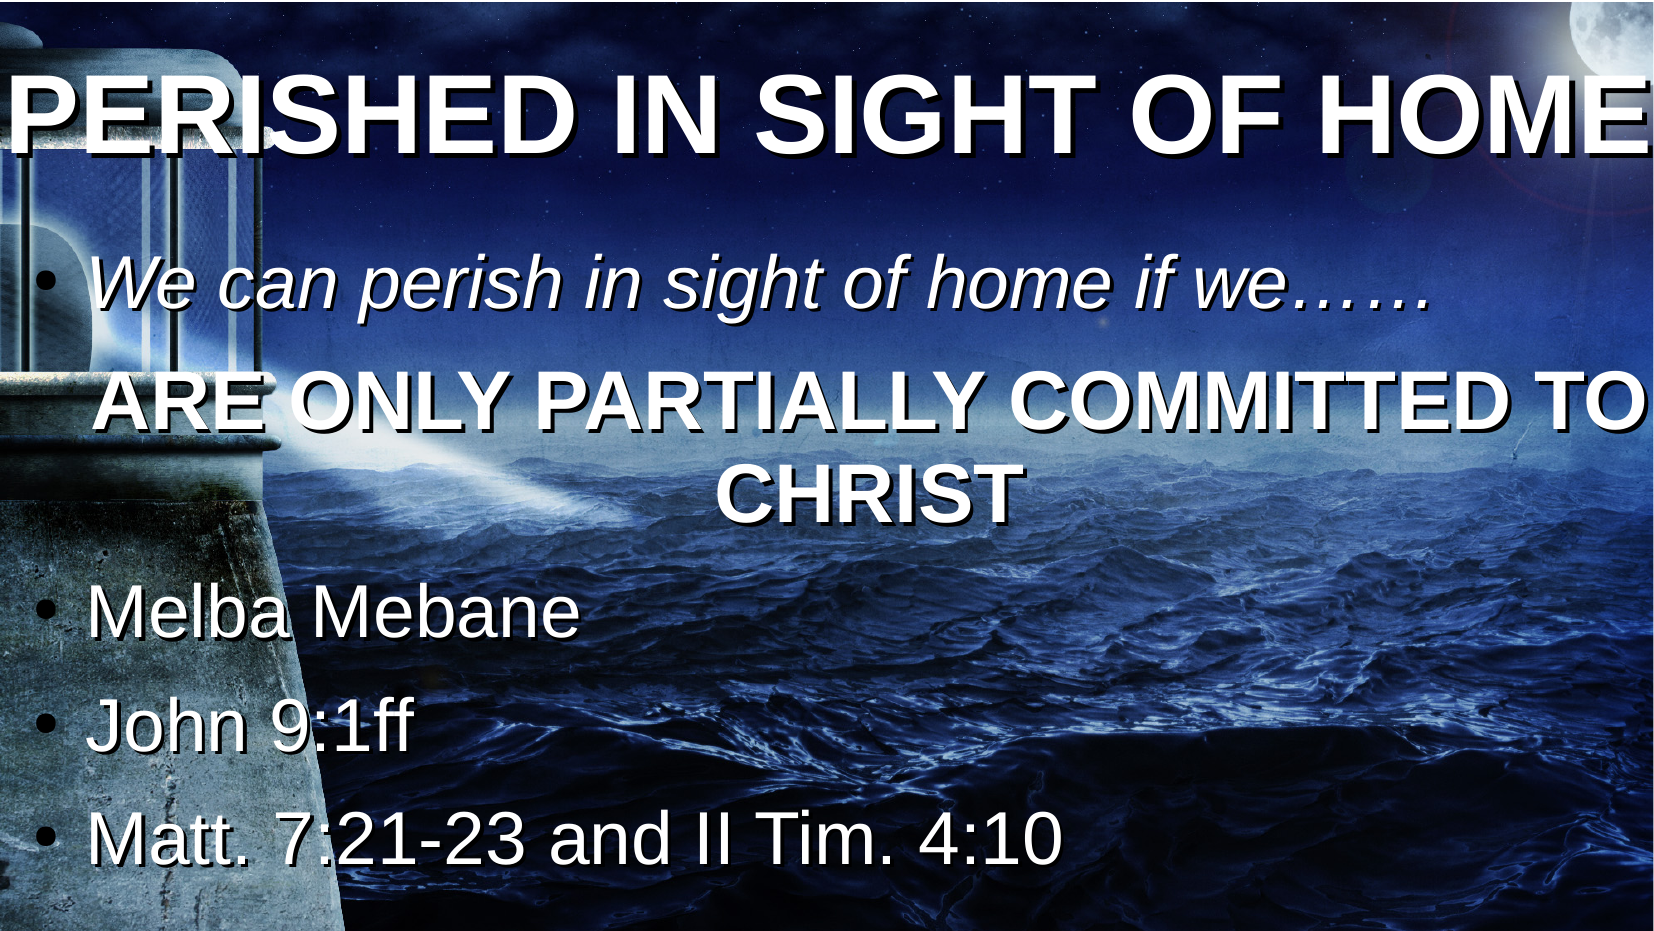

# PERISHED IN SIGHT OF HOME
We can perish in sight of home if we……
ARE ONLY PARTIALLY COMMITTED TO CHRIST
Melba Mebane
John 9:1ff
Matt. 7:21-23 and II Tim. 4:10